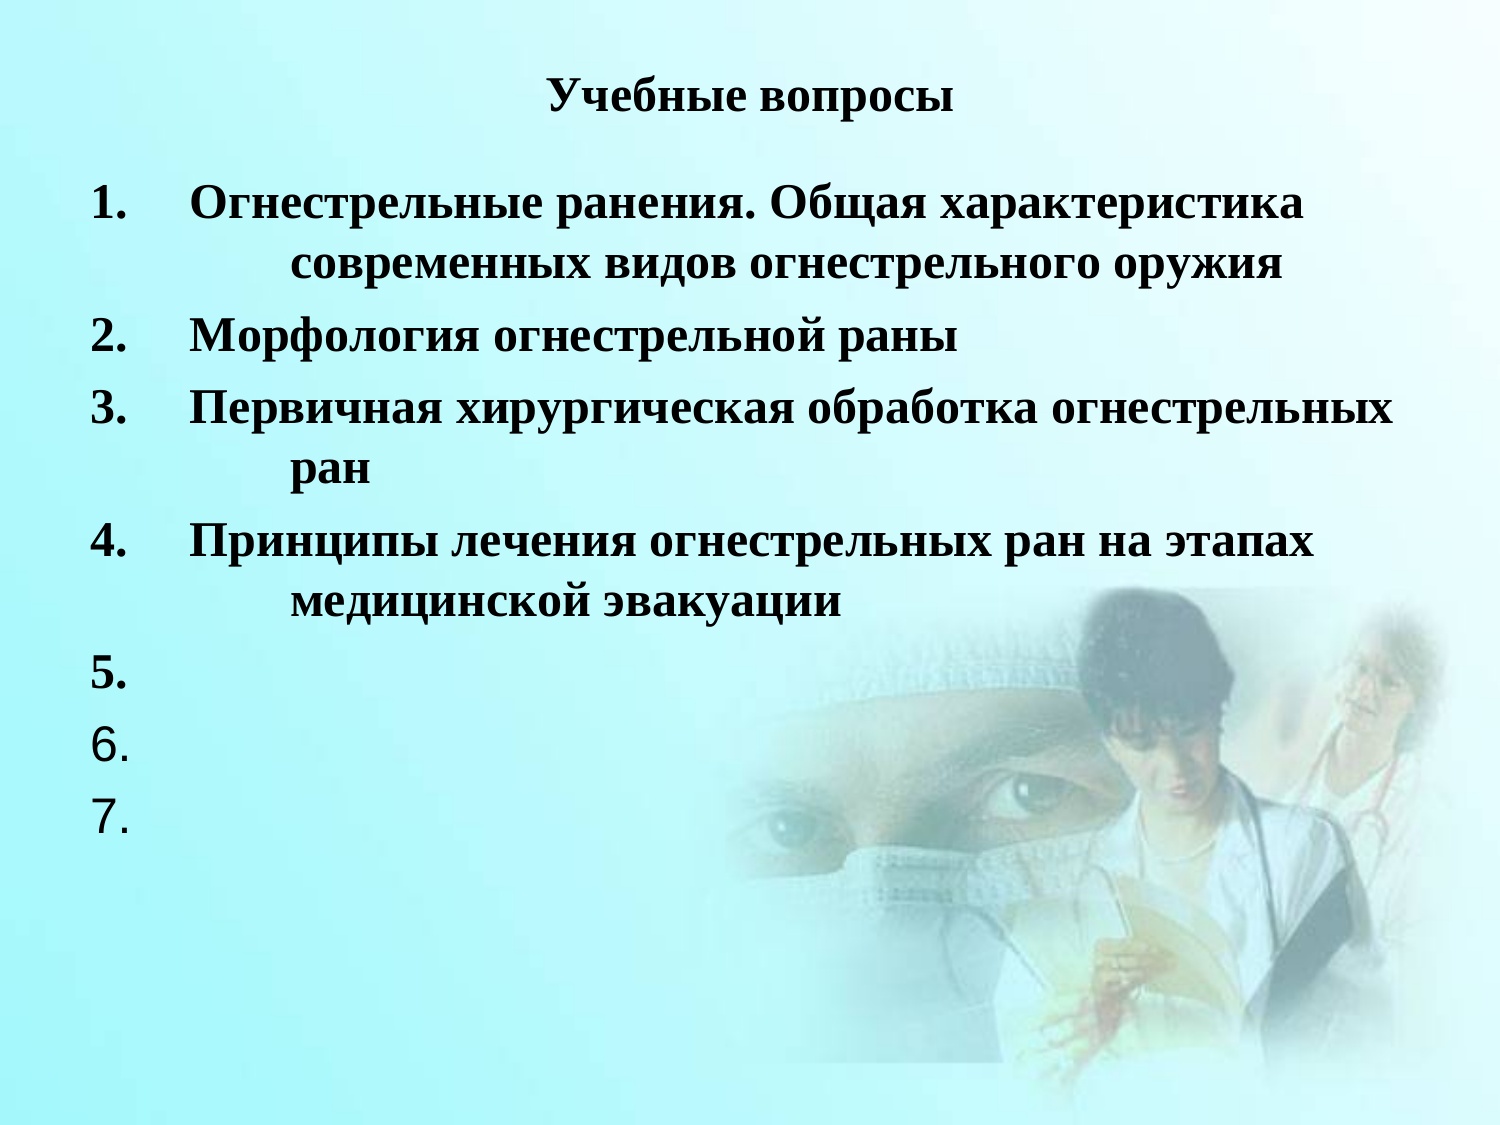

# Учебные вопросы
Огнестрельные ранения. Общая характеристика современных видов огнестрельного оружия
Морфология огнестрельной раны
Первичная хирургическая обработка огнестрельных ран
Принципы лечения огнестрельных ран на этапах медицинской эвакуации